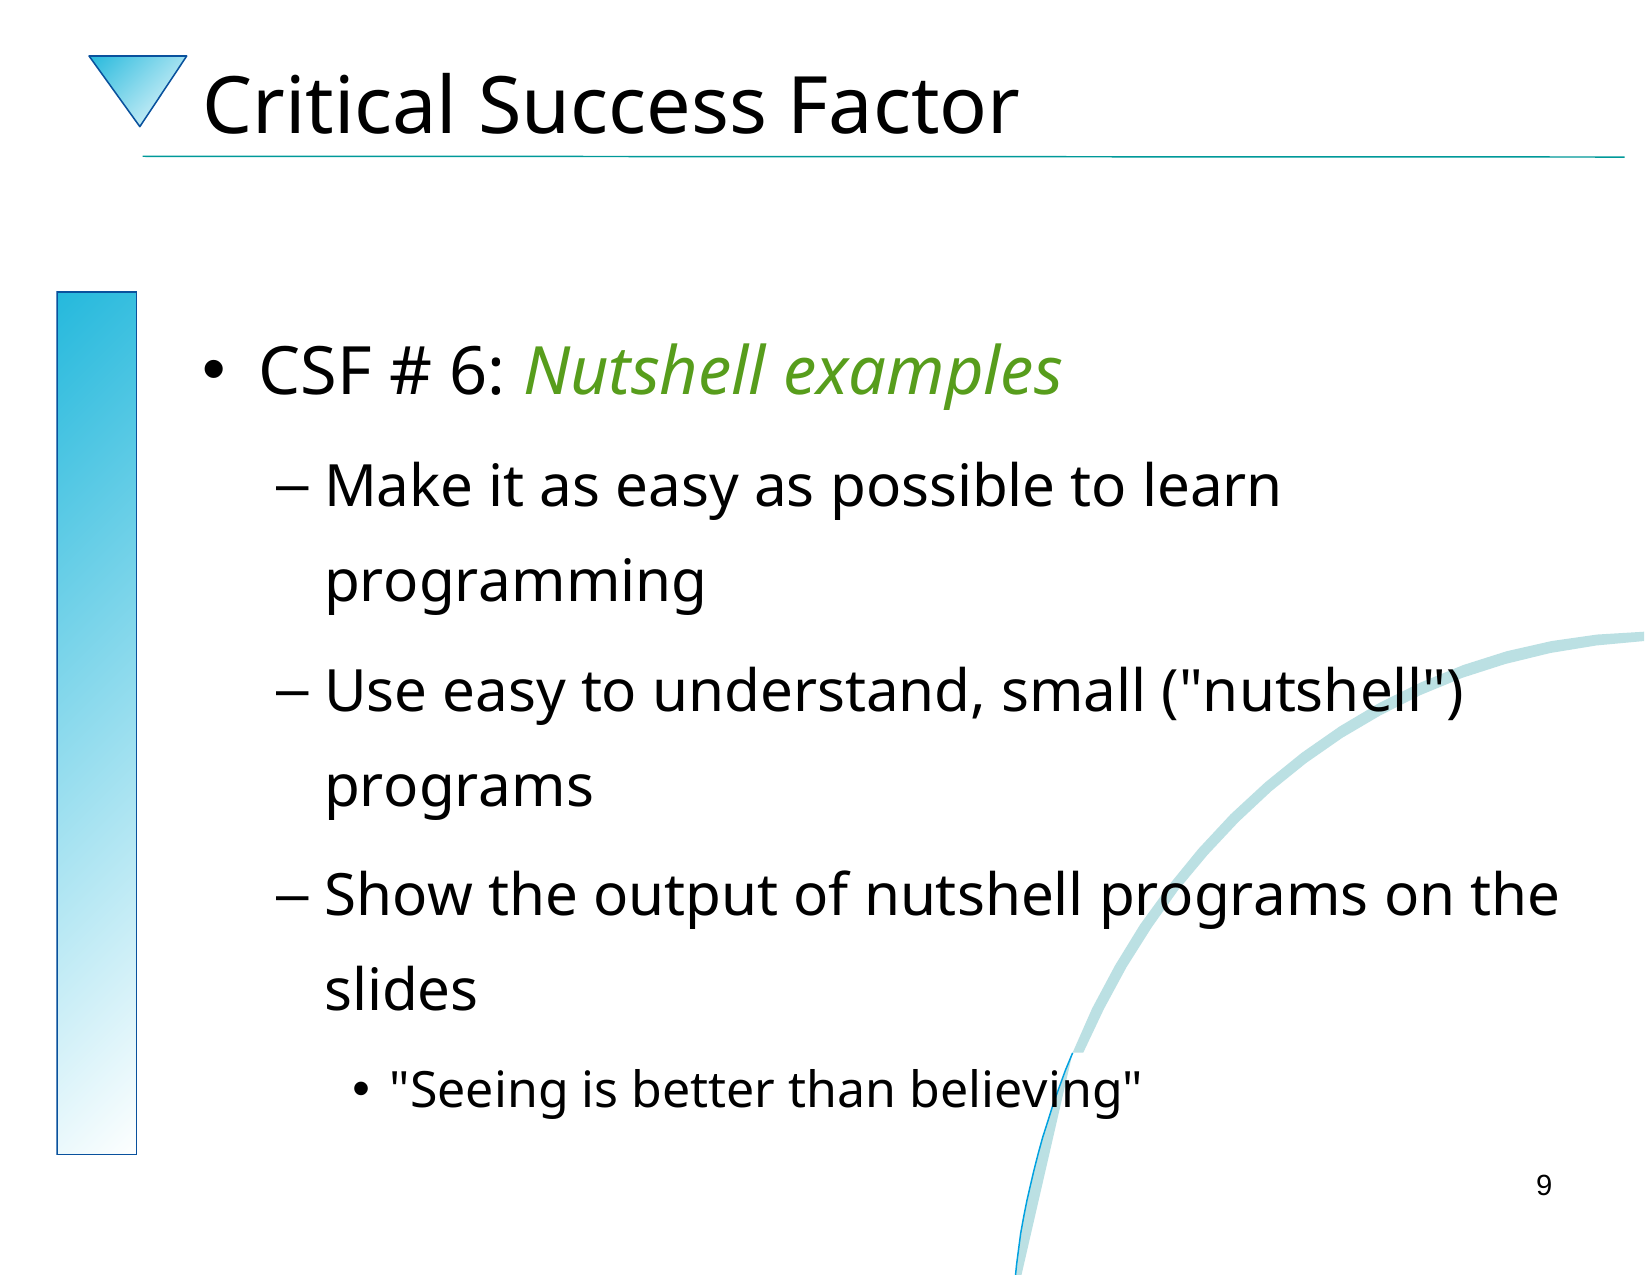

# Critical Success Factor
CSF # 6: Nutshell examples
Make it as easy as possible to learn programming
Use easy to understand, small ("nutshell") programs
Show the output of nutshell programs on the slides
"Seeing is better than believing"
9